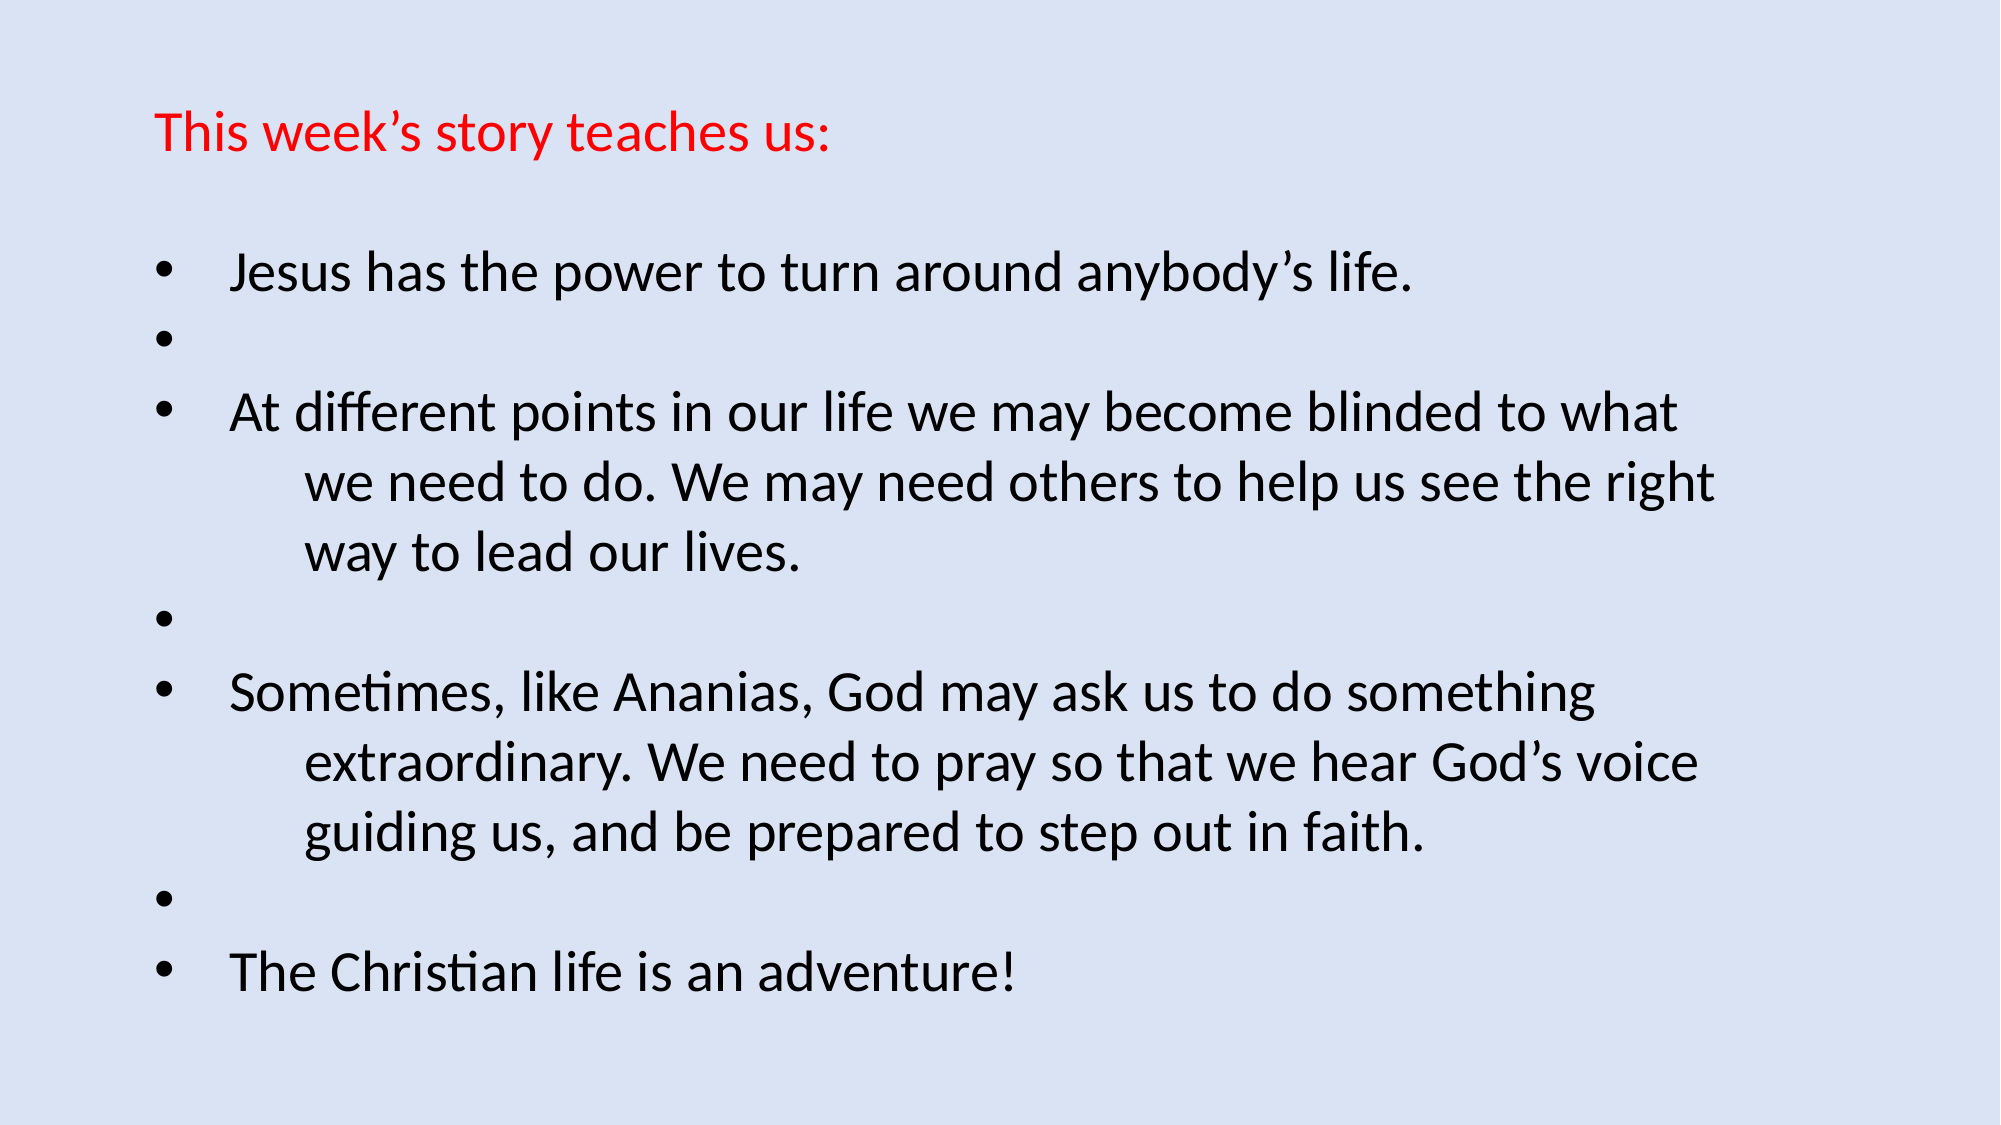

This week’s story teaches us:
Jesus has the power to turn around anybody’s life.
At different points in our life we may become blinded to what we need to do. We may need others to help us see the right way to lead our lives.
Sometimes, like Ananias, God may ask us to do something extraordinary. We need to pray so that we hear God’s voice guiding us, and be prepared to step out in faith.
The Christian life is an adventure!